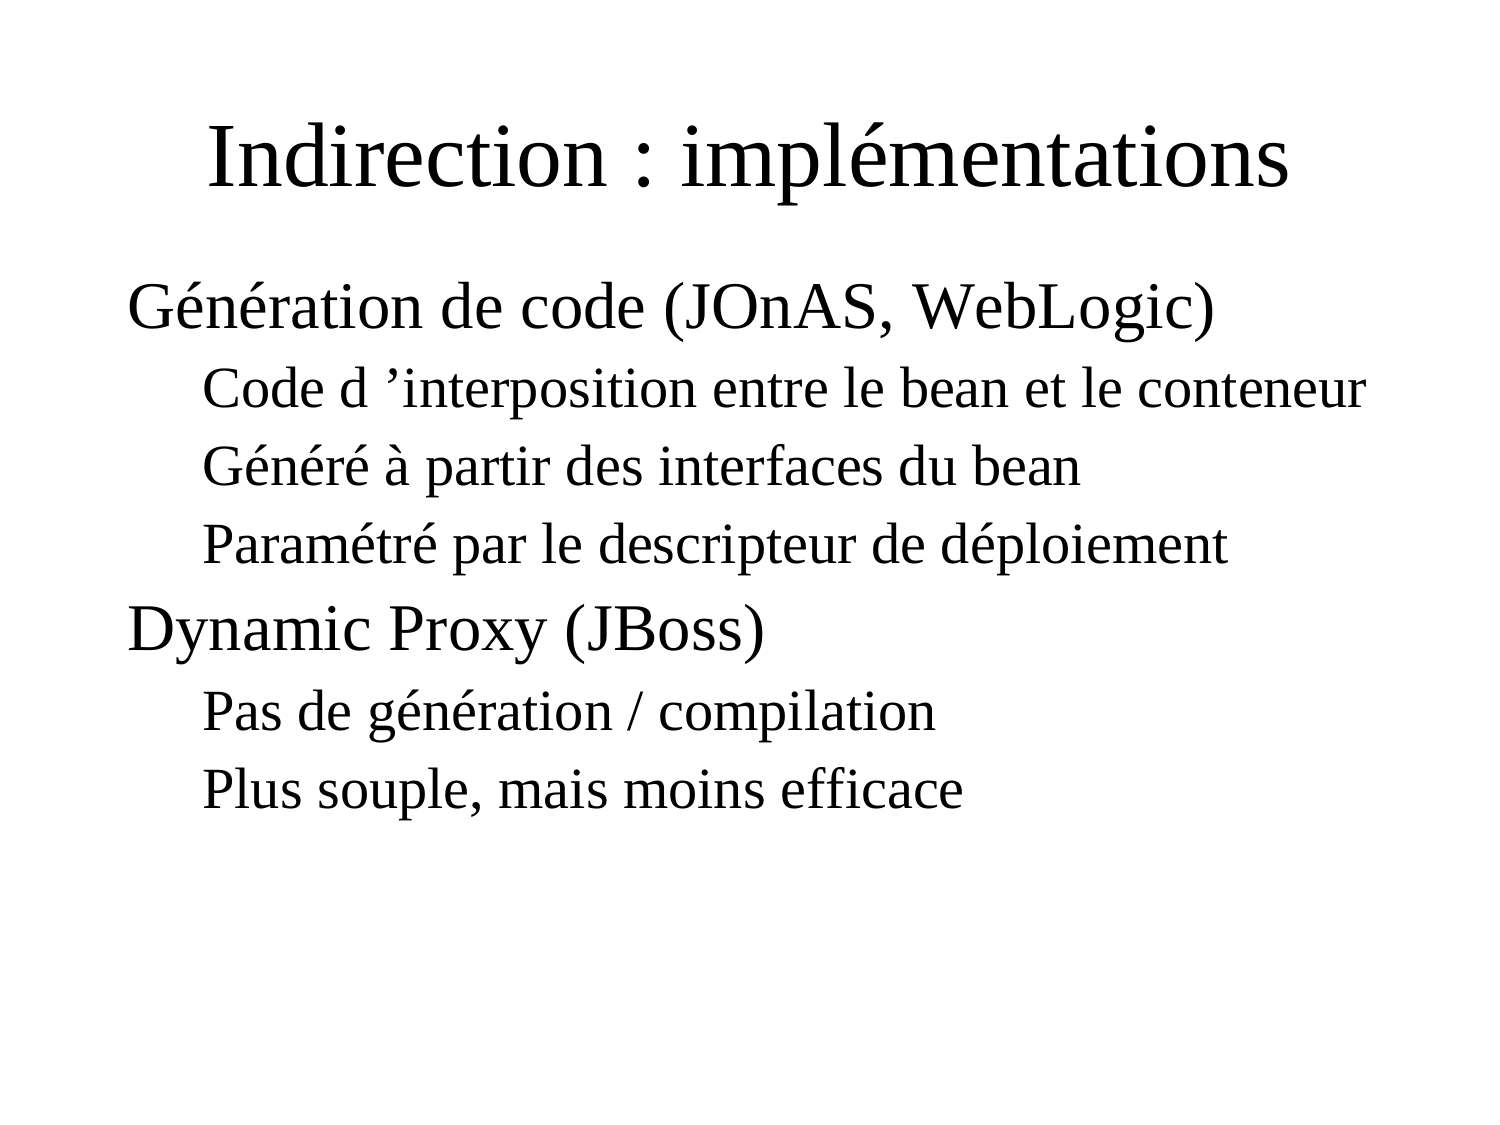

# Indirection : implémentations
Génération de code (JOnAS, WebLogic)
Code d ’interposition entre le bean et le conteneur
Généré à partir des interfaces du bean
Paramétré par le descripteur de déploiement
Dynamic Proxy (JBoss)
Pas de génération / compilation
Plus souple, mais moins efficace